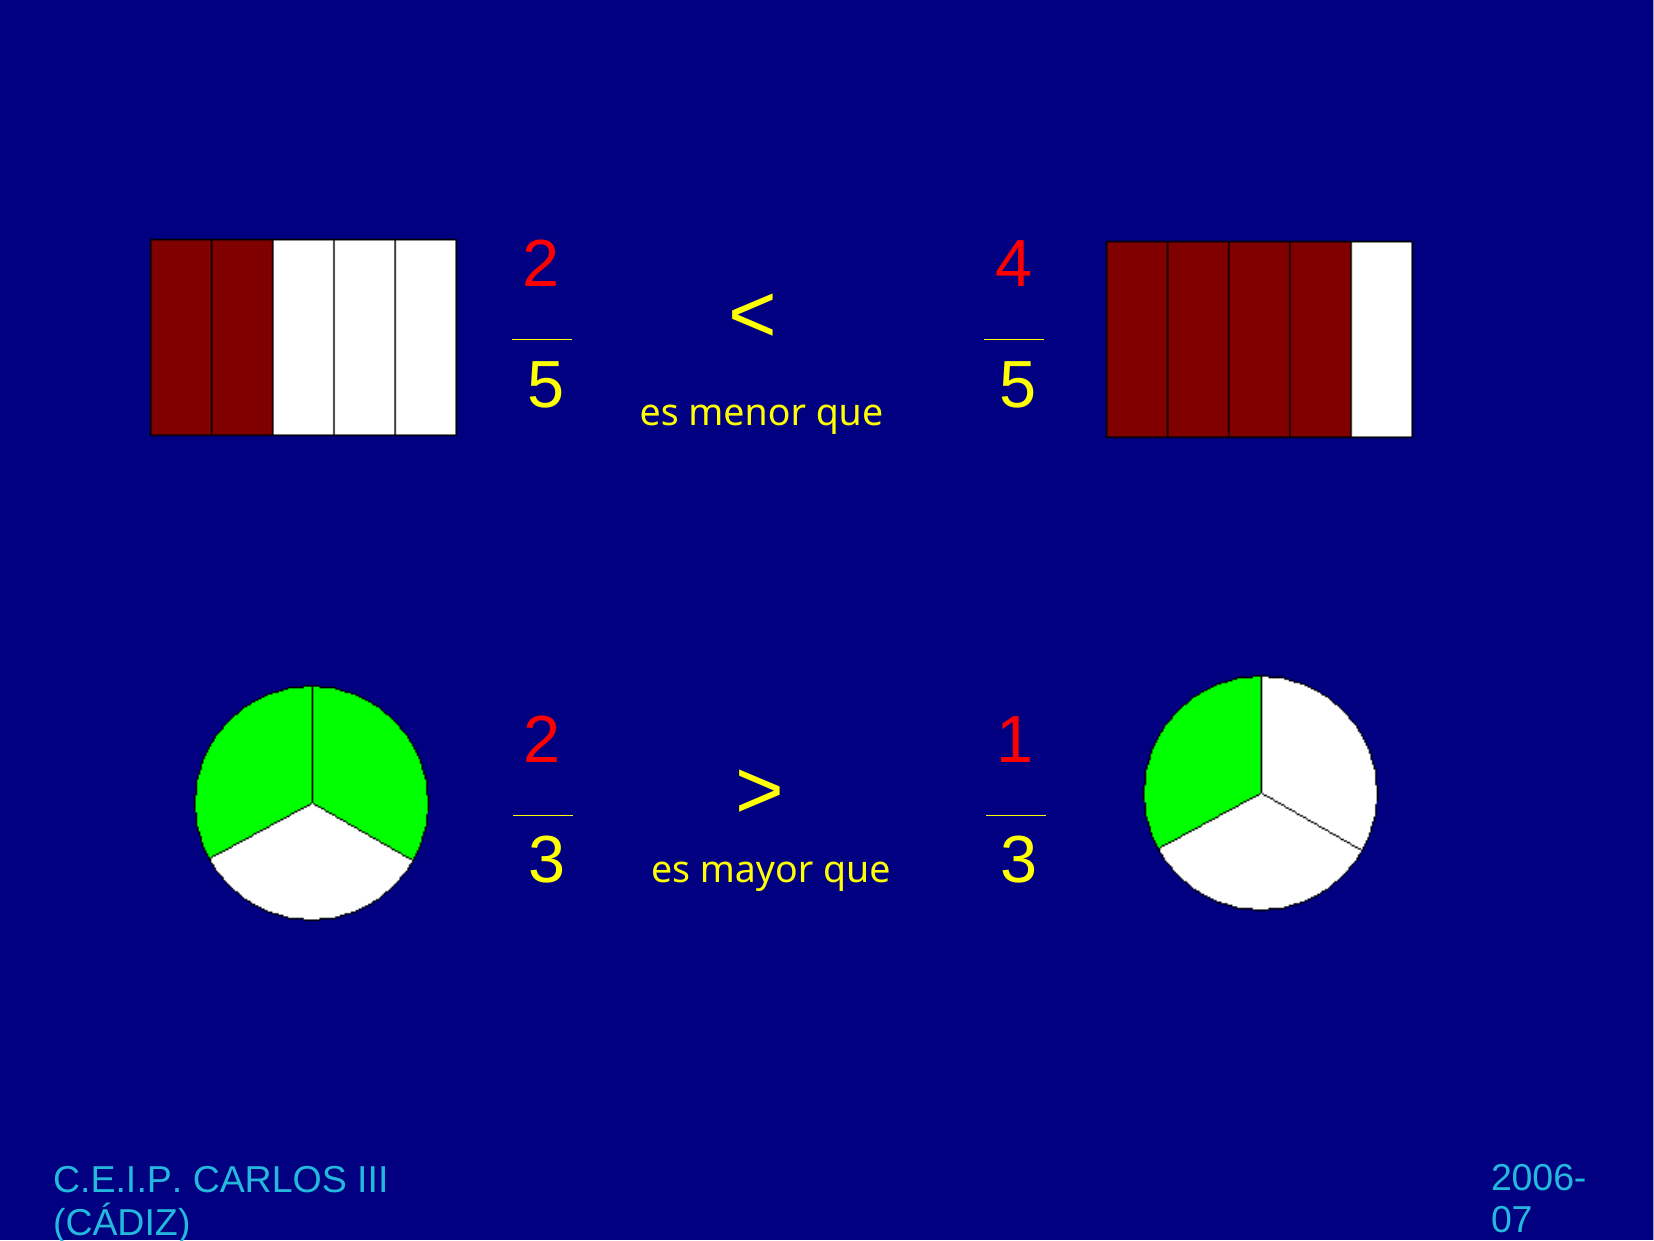

2
4
<
5
5
es menor que
2
1
>
3
3
es mayor que
2006-07
C.E.I.P. CARLOS III (CÁDIZ)